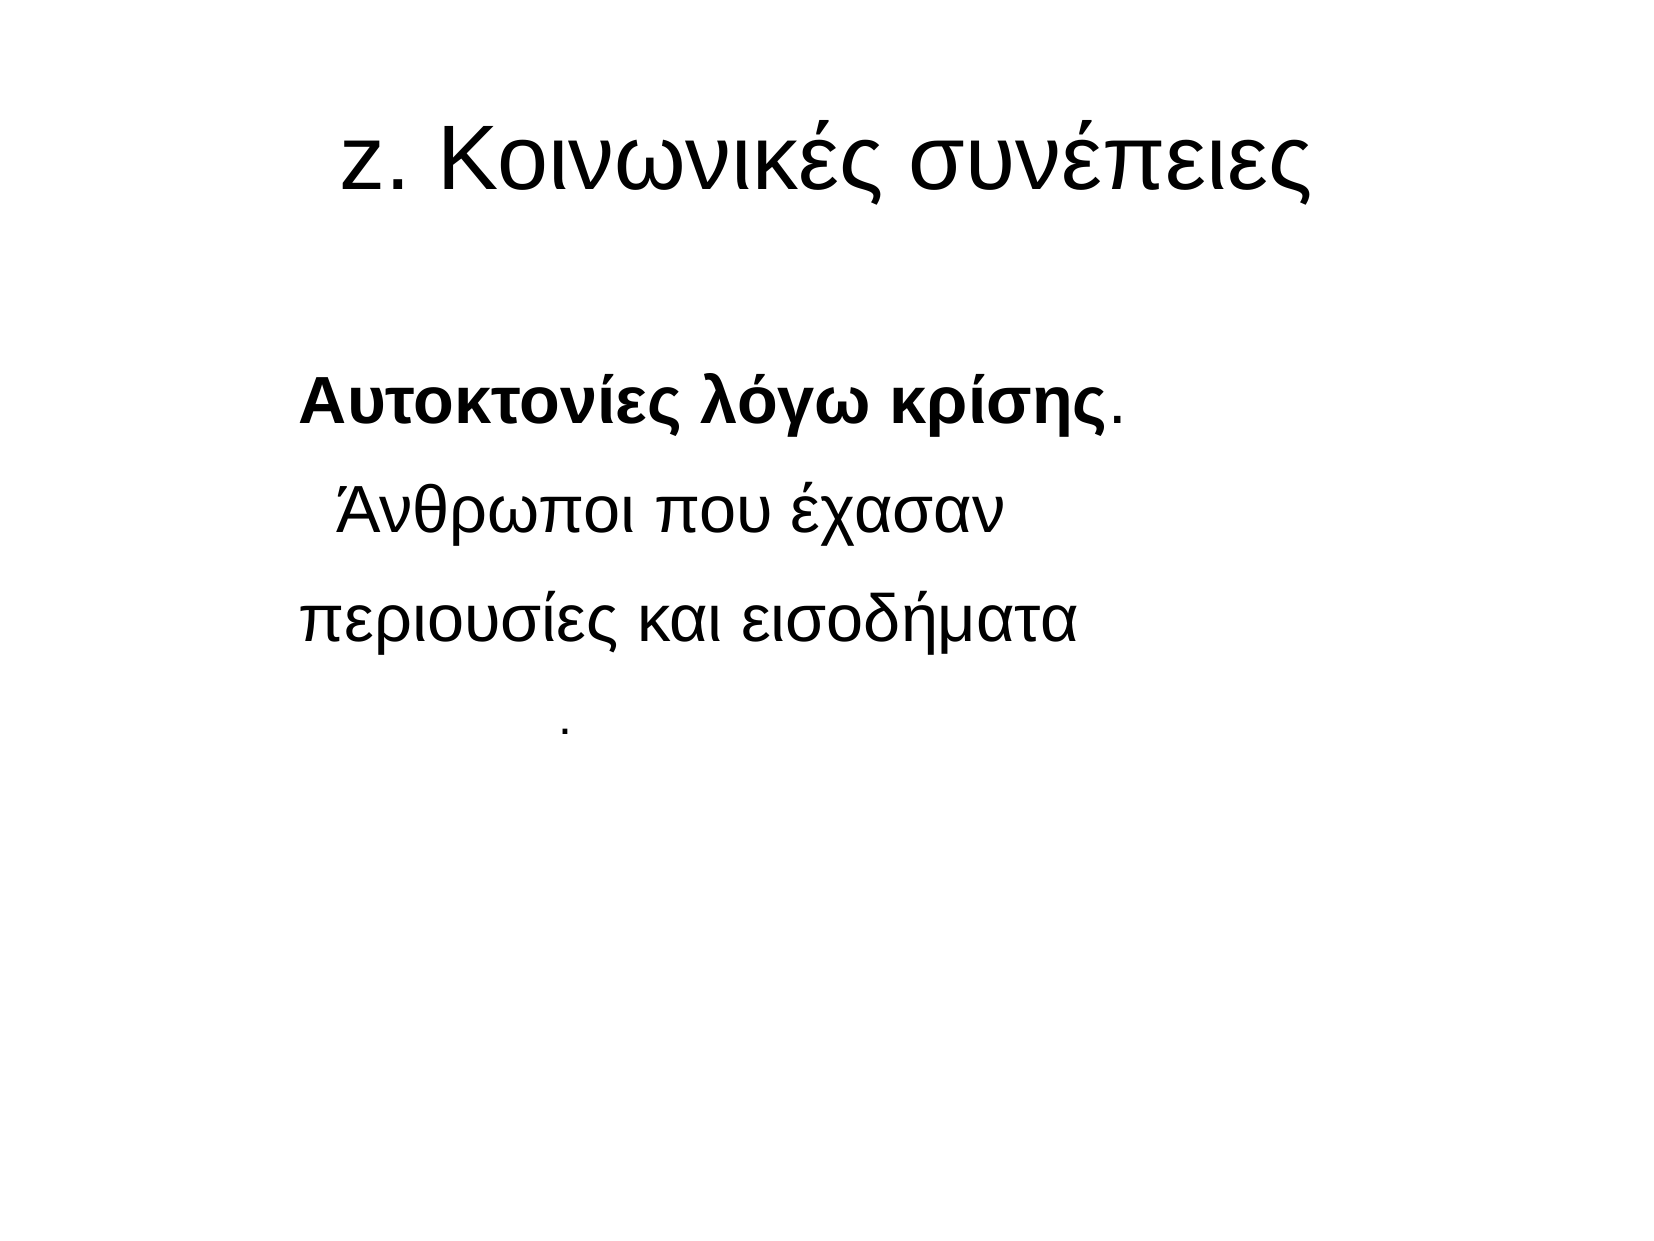

# z. Κοινωνικές συνέπειες
 Αυτοκτονίες λόγω κρίσης.
 Άνθρωποι που έχασαν
 περιουσίες και εισοδήματα
.